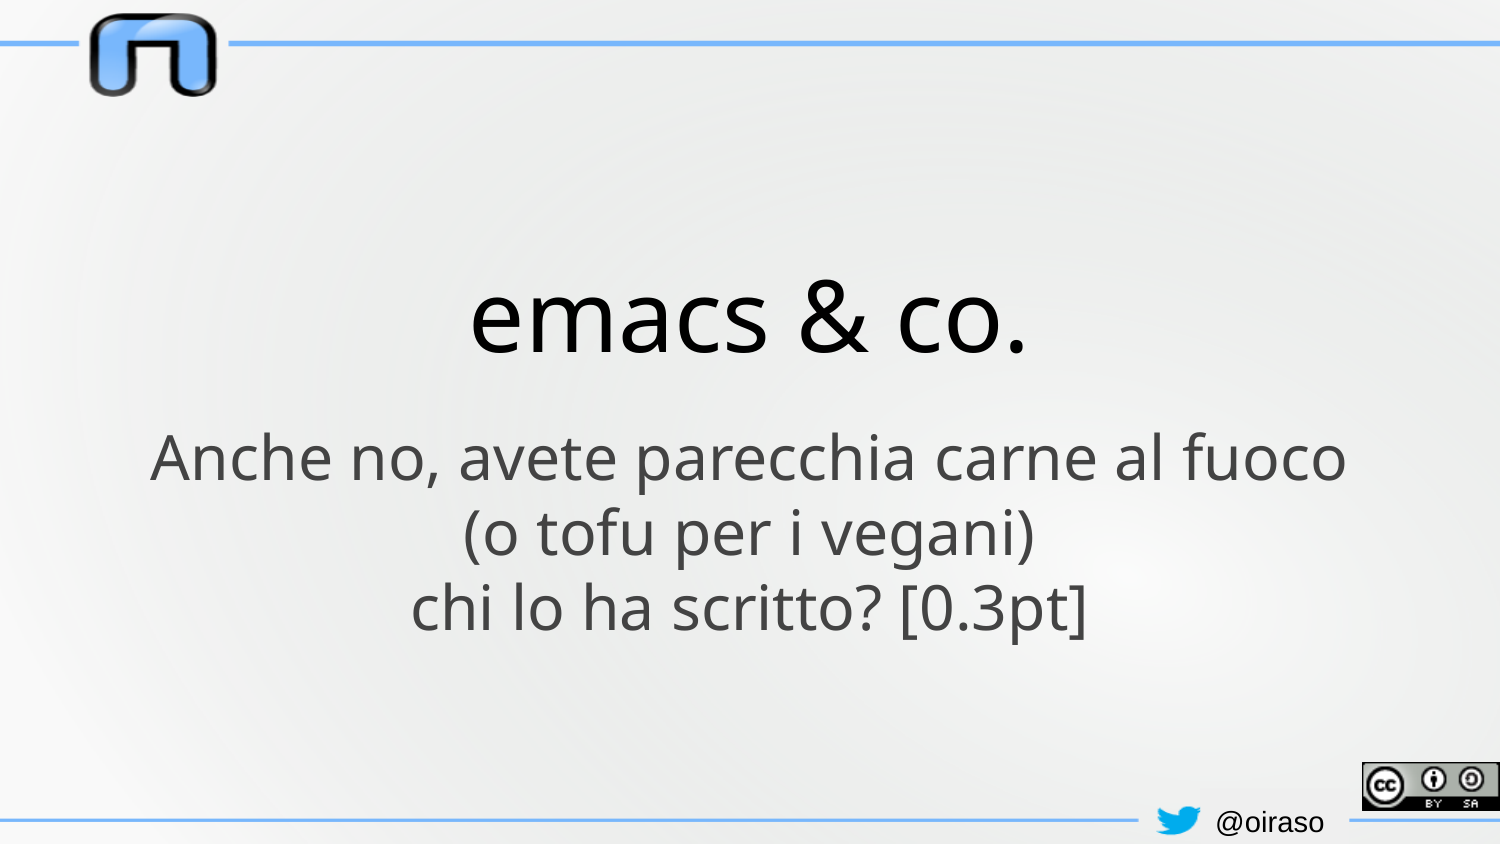

emacs & co.
# Anche no, avete parecchia carne al fuoco (o tofu per i vegani)
chi lo ha scritto? [0.3pt]
@oirasor